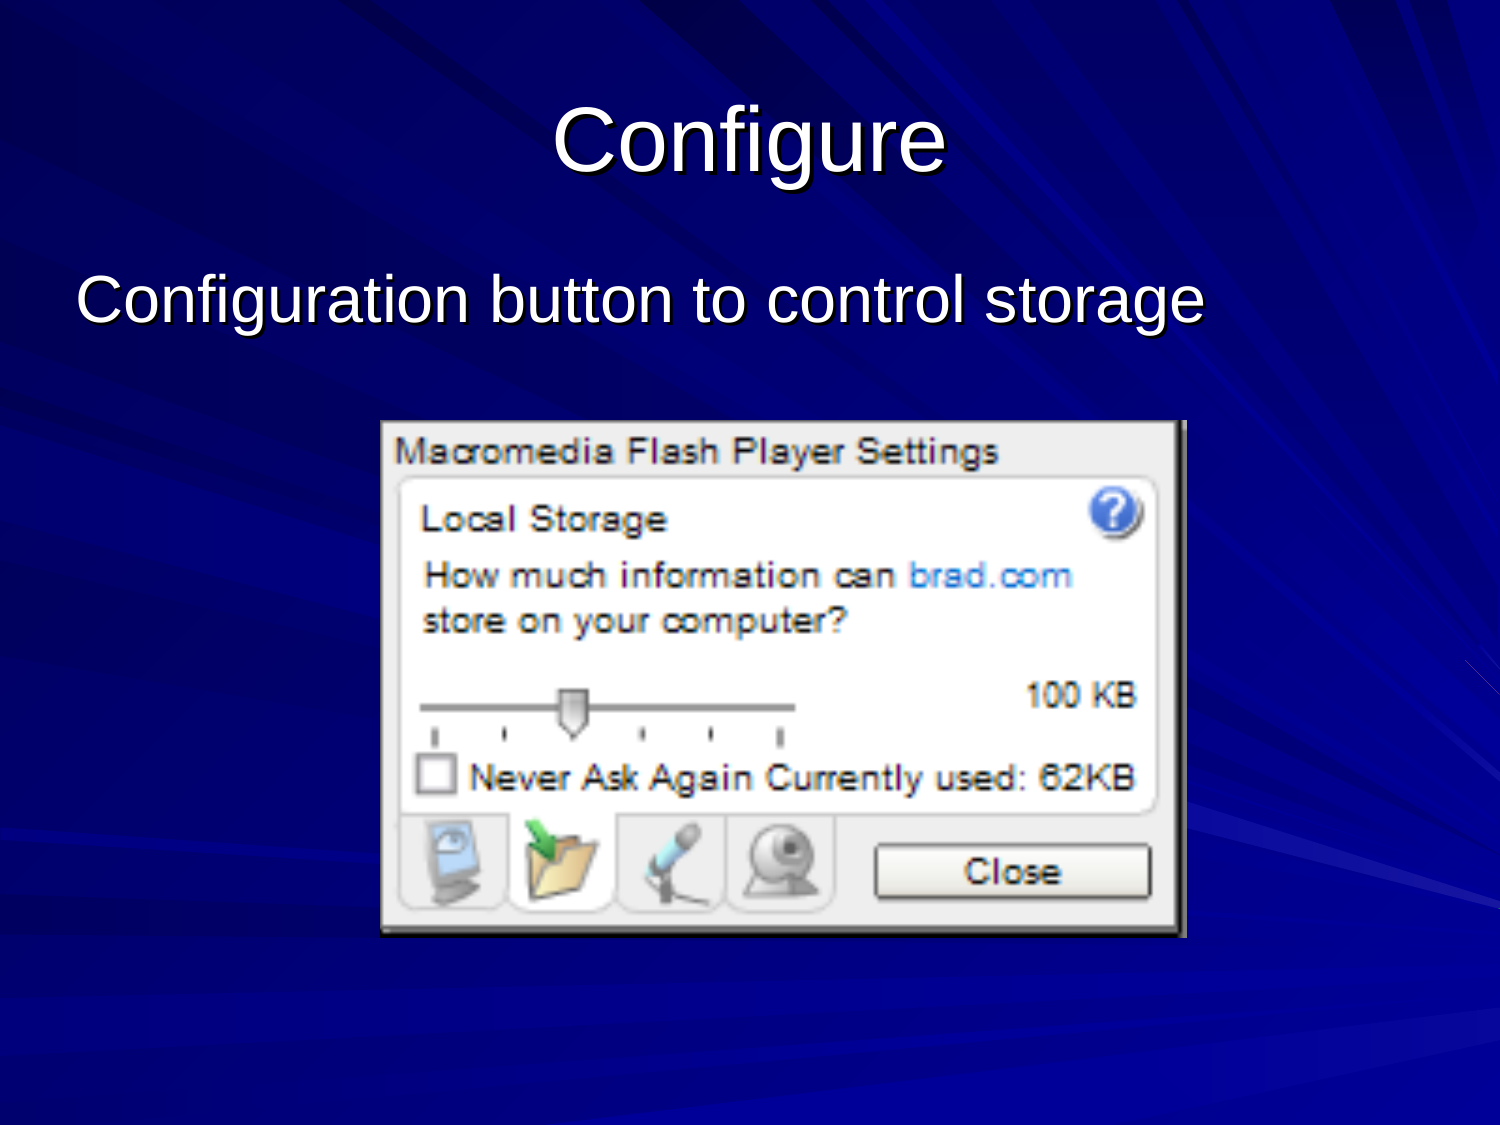

# Configure
Configuration button to control storage